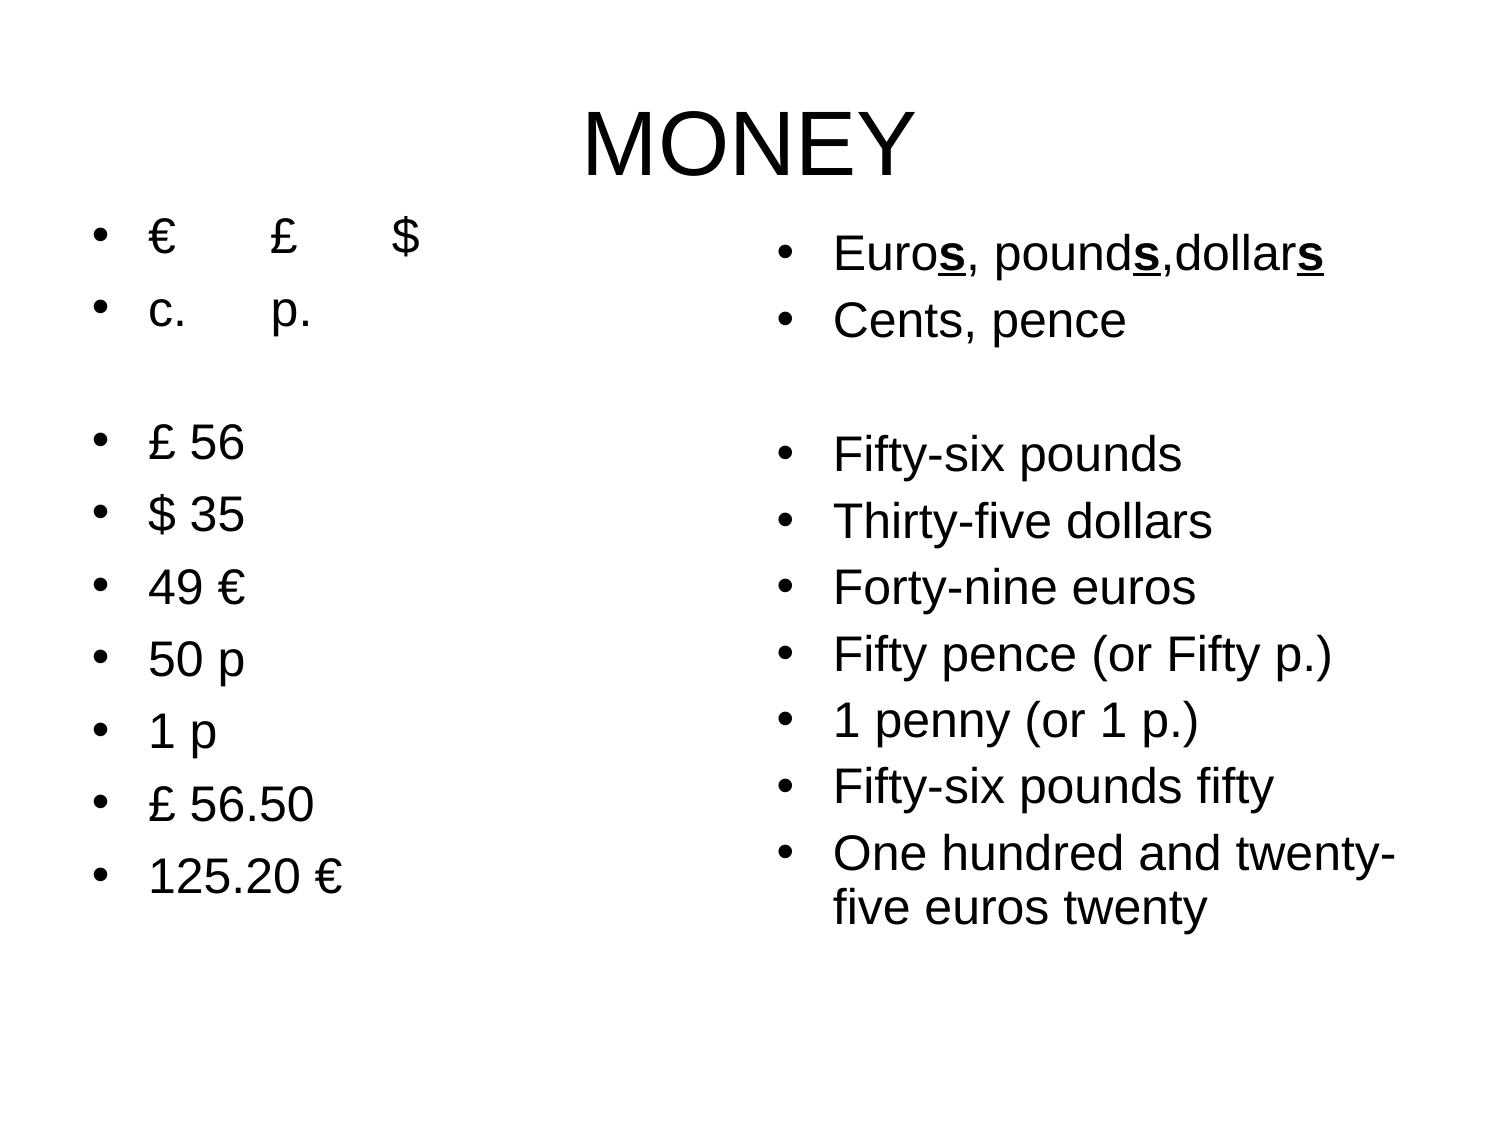

# MONEY
€	 £	$
c. p.
£ 56
$ 35
49 €
50 p
1 p
£ 56.50
125.20 €
Euros, pounds,dollars
Cents, pence
Fifty-six pounds
Thirty-five dollars
Forty-nine euros
Fifty pence (or Fifty p.)
1 penny (or 1 p.)
Fifty-six pounds fifty
One hundred and twenty-five euros twenty